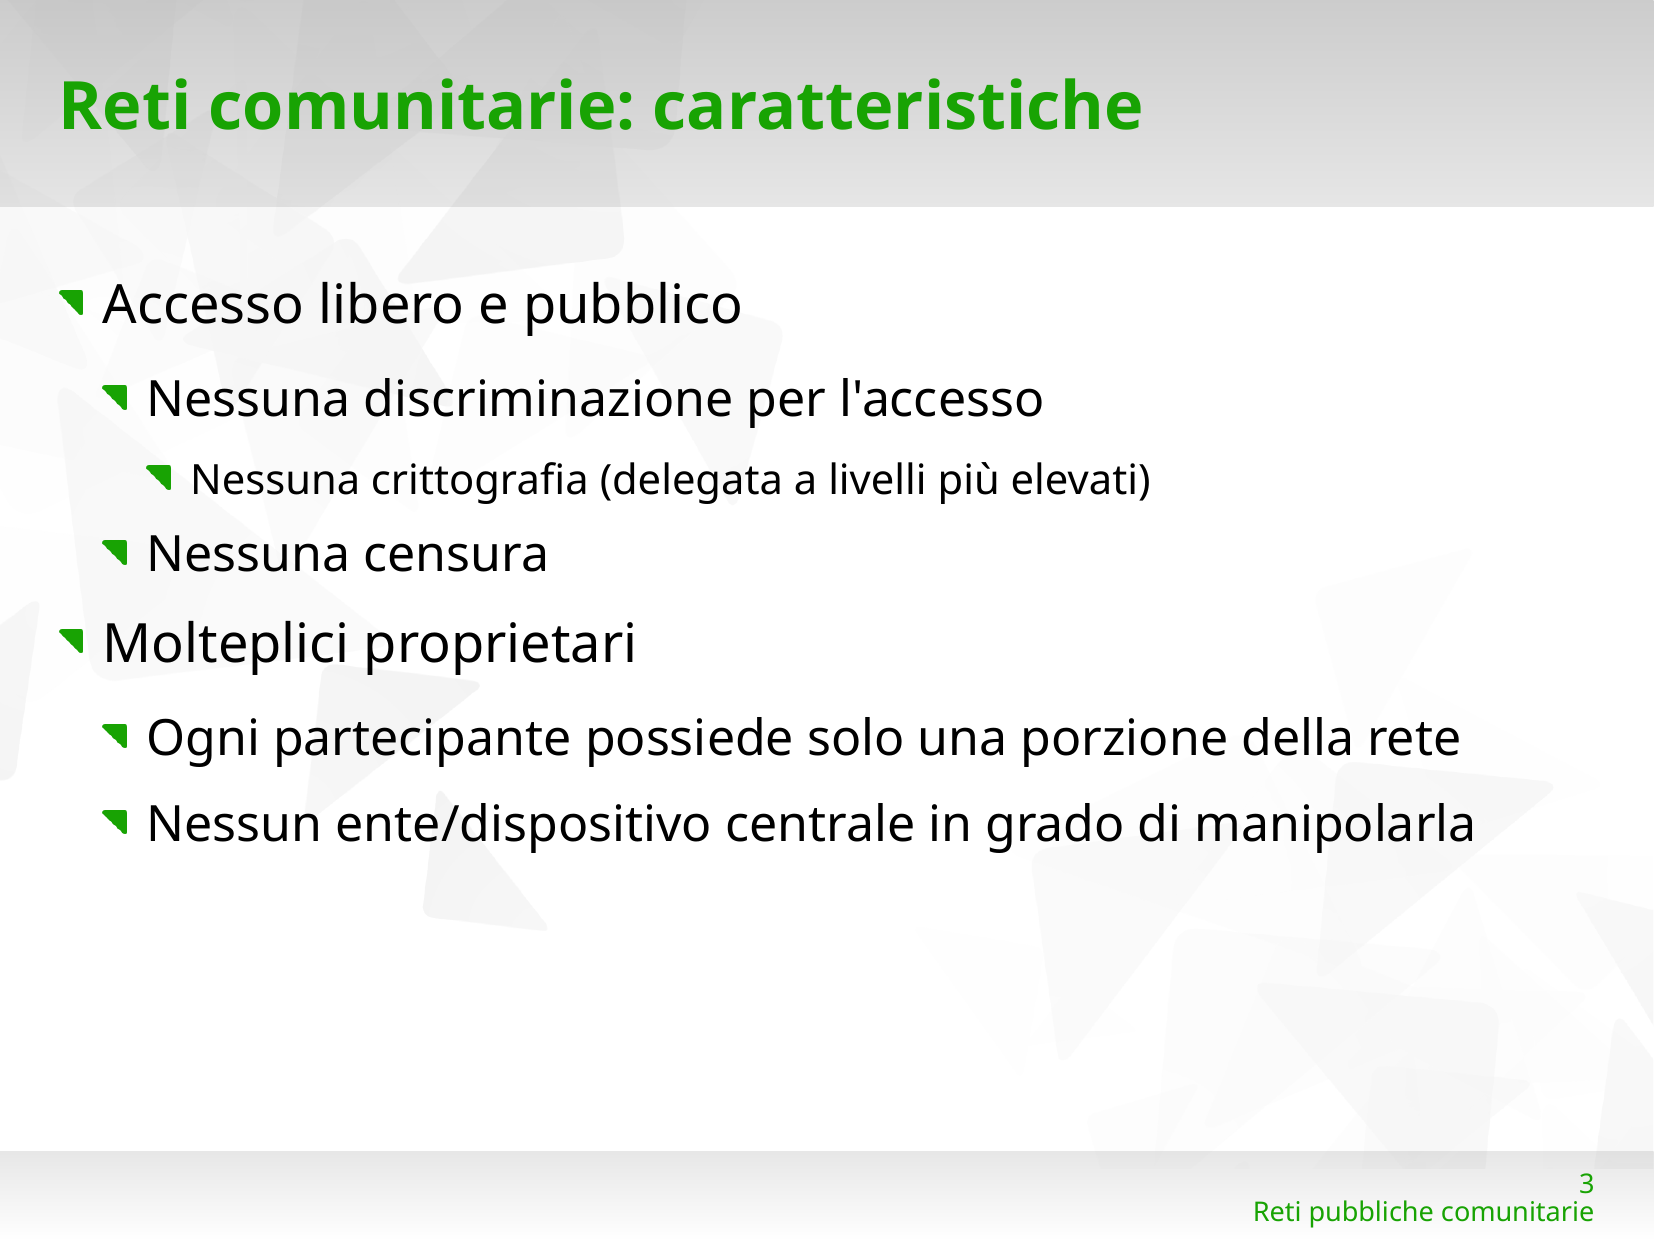

# Reti comunitarie: caratteristiche
Accesso libero e pubblico
Nessuna discriminazione per l'accesso
Nessuna crittografia (delegata a livelli più elevati)
Nessuna censura
Molteplici proprietari
Ogni partecipante possiede solo una porzione della rete
Nessun ente/dispositivo centrale in grado di manipolarla
3
Reti pubbliche comunitarie